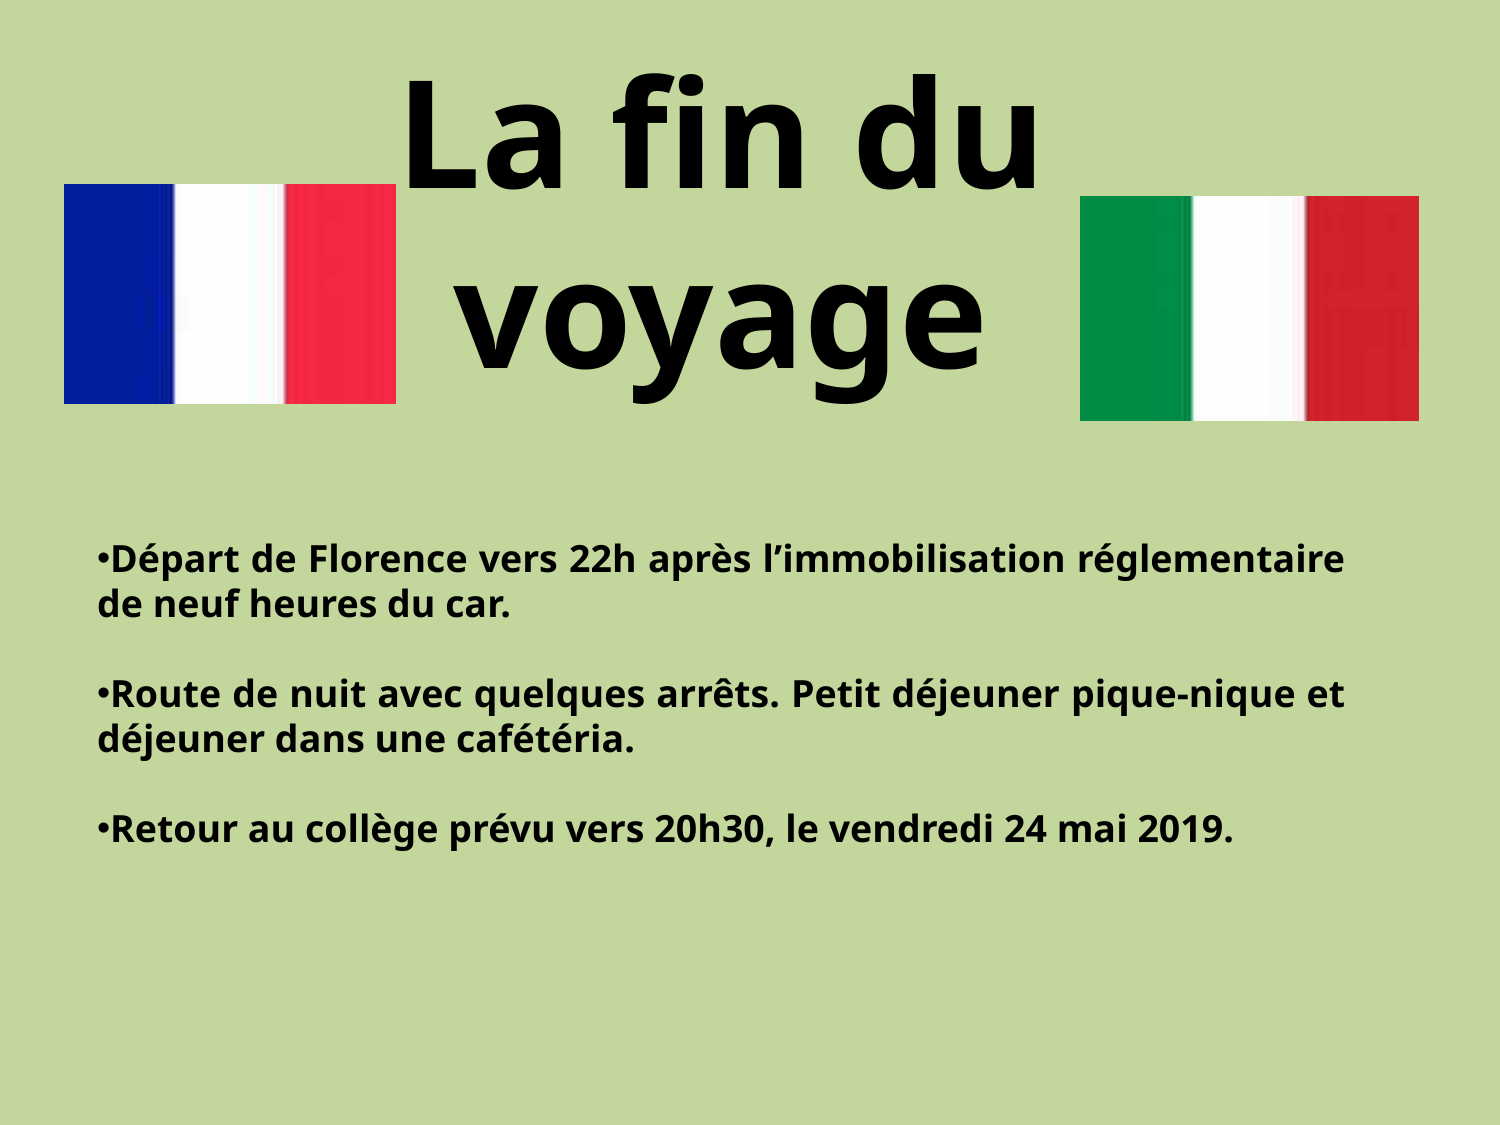

La fin du
voyage
Départ de Florence vers 22h après l’immobilisation réglementaire de neuf heures du car.
Route de nuit avec quelques arrêts. Petit déjeuner pique-nique et déjeuner dans une cafétéria.
Retour au collège prévu vers 20h30, le vendredi 24 mai 2019.